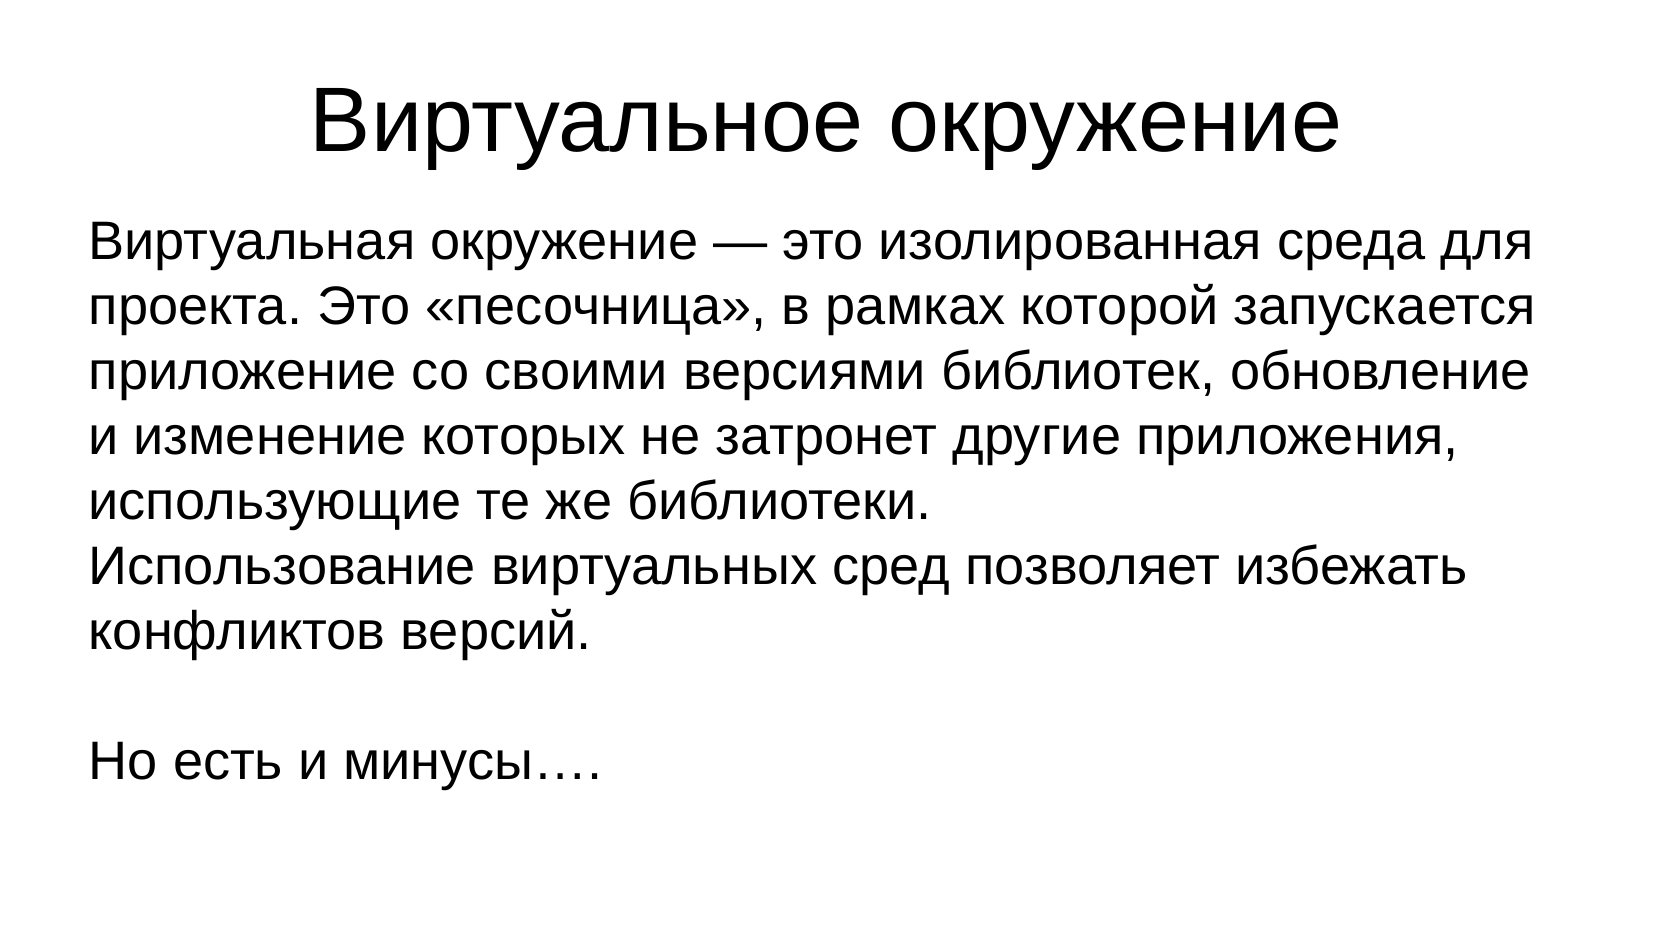

Виртуальное окружение
# Виртуальная окружение — это изолированная среда для проекта. Это «песочница», в рамках которой запускается приложение со своими версиями библиотек, обновление и изменение которых не затронет другие приложения, использующие те же библиотеки.
Использование виртуальных сред позволяет избежать конфликтов версий.
Но есть и минусы….